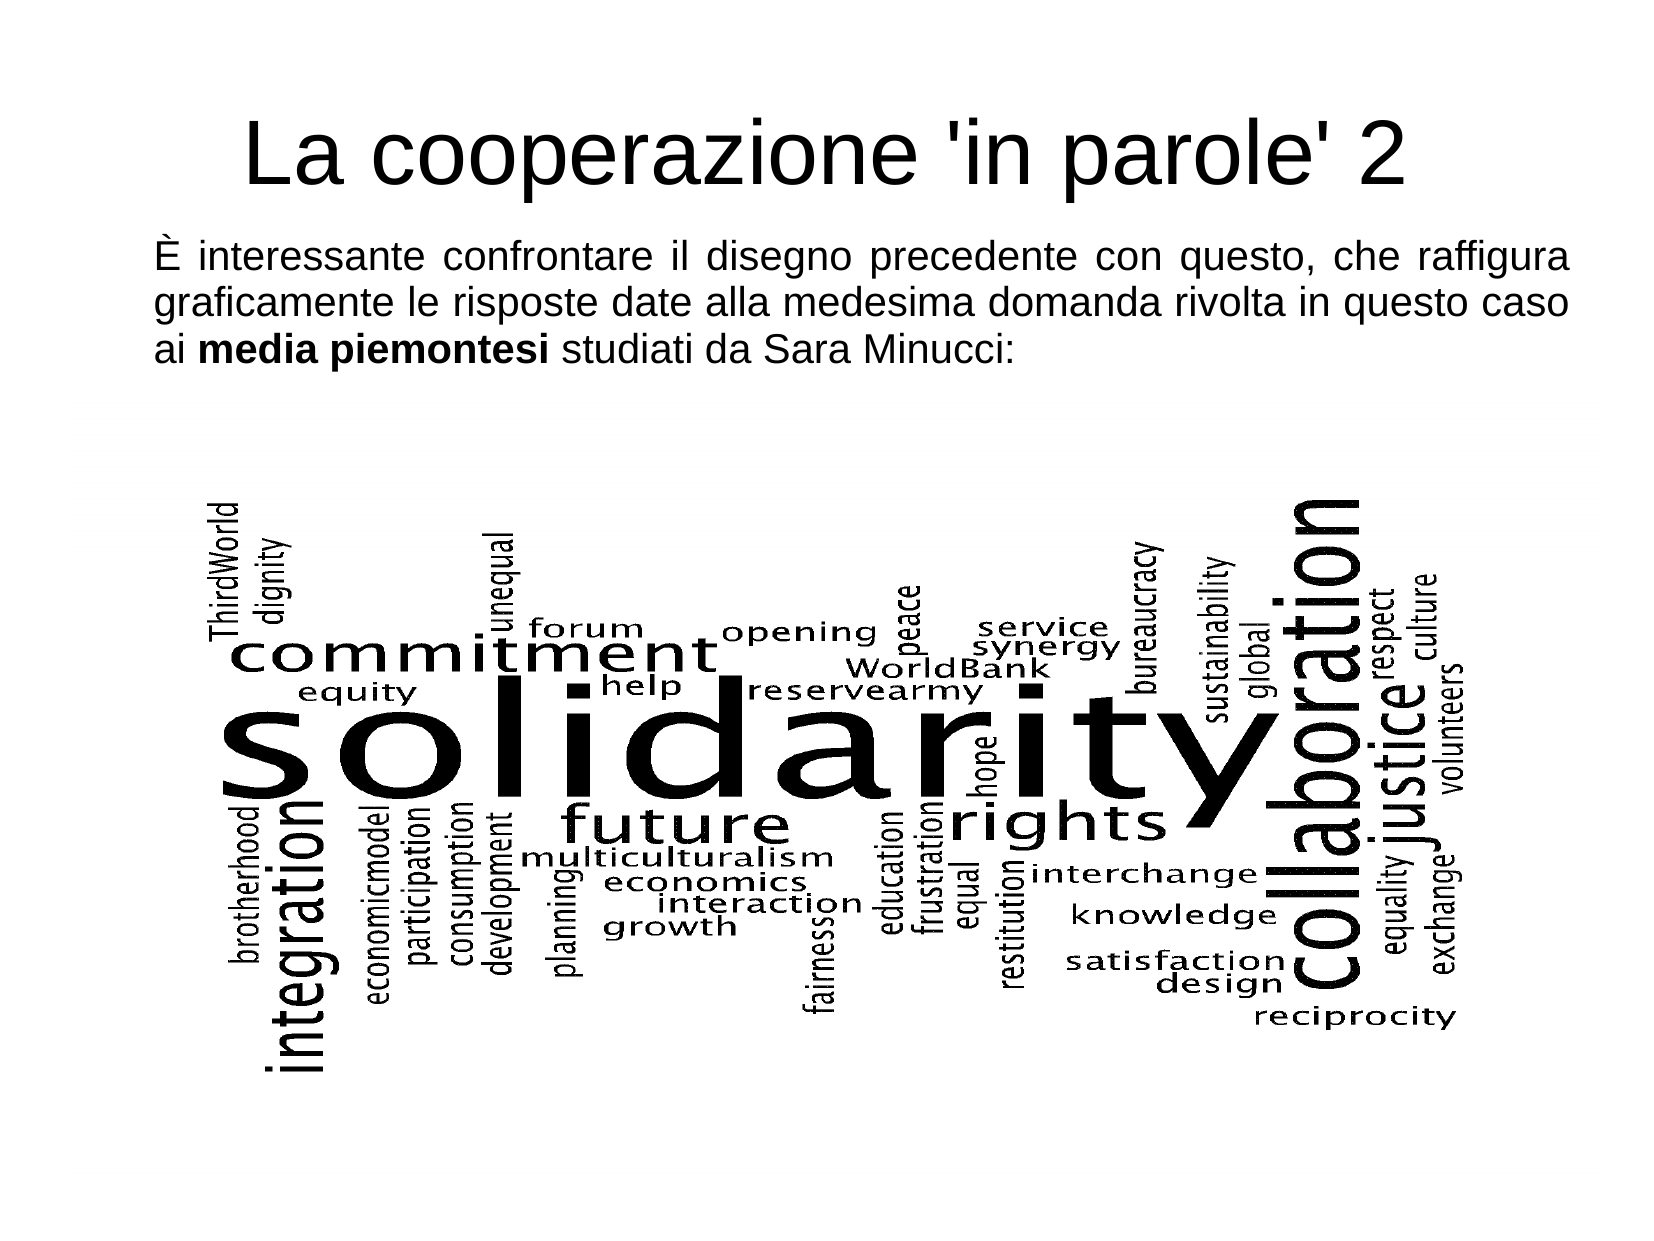

# La cooperazione 'in parole' 2
È interessante confrontare il disegno precedente con questo, che raffigura graficamente le risposte date alla medesima domanda rivolta in questo caso ai media piemontesi studiati da Sara Minucci: